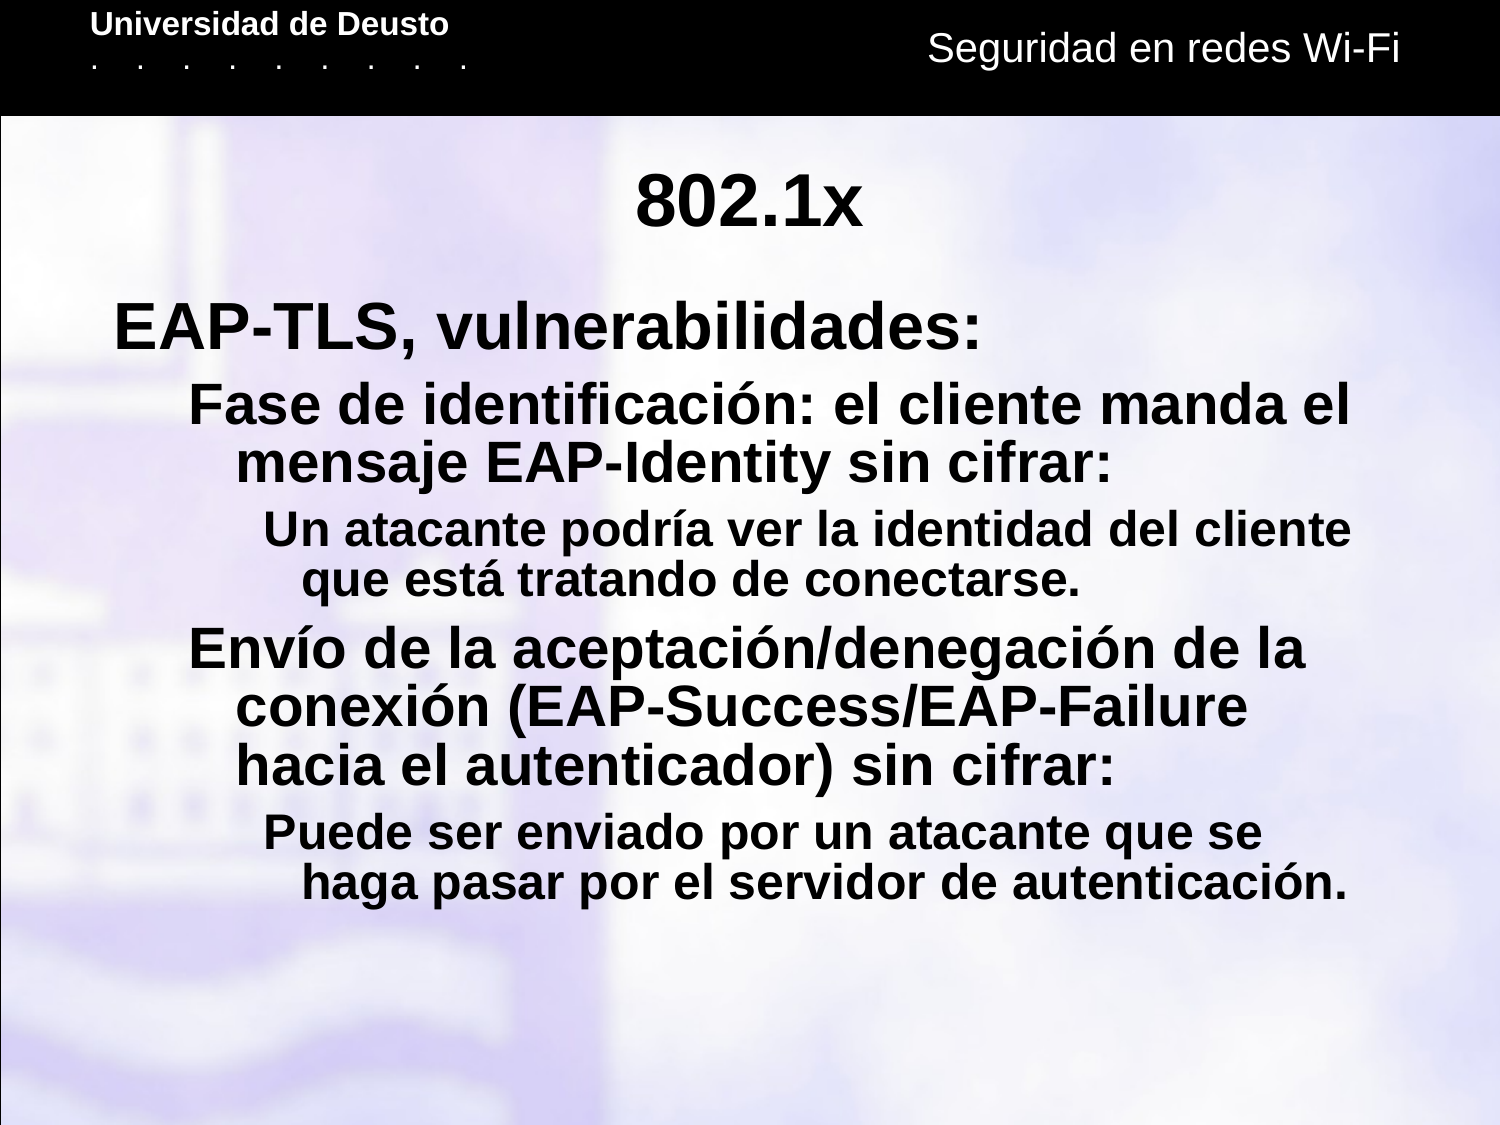

# 802.1x
EAP-TLS, vulnerabilidades:
Fase de identificación: el cliente manda el mensaje EAP-Identity sin cifrar:
Un atacante podría ver la identidad del cliente que está tratando de conectarse.
Envío de la aceptación/denegación de la conexión (EAP-Success/EAP-Failure hacia el autenticador) sin cifrar:
Puede ser enviado por un atacante que se haga pasar por el servidor de autenticación.